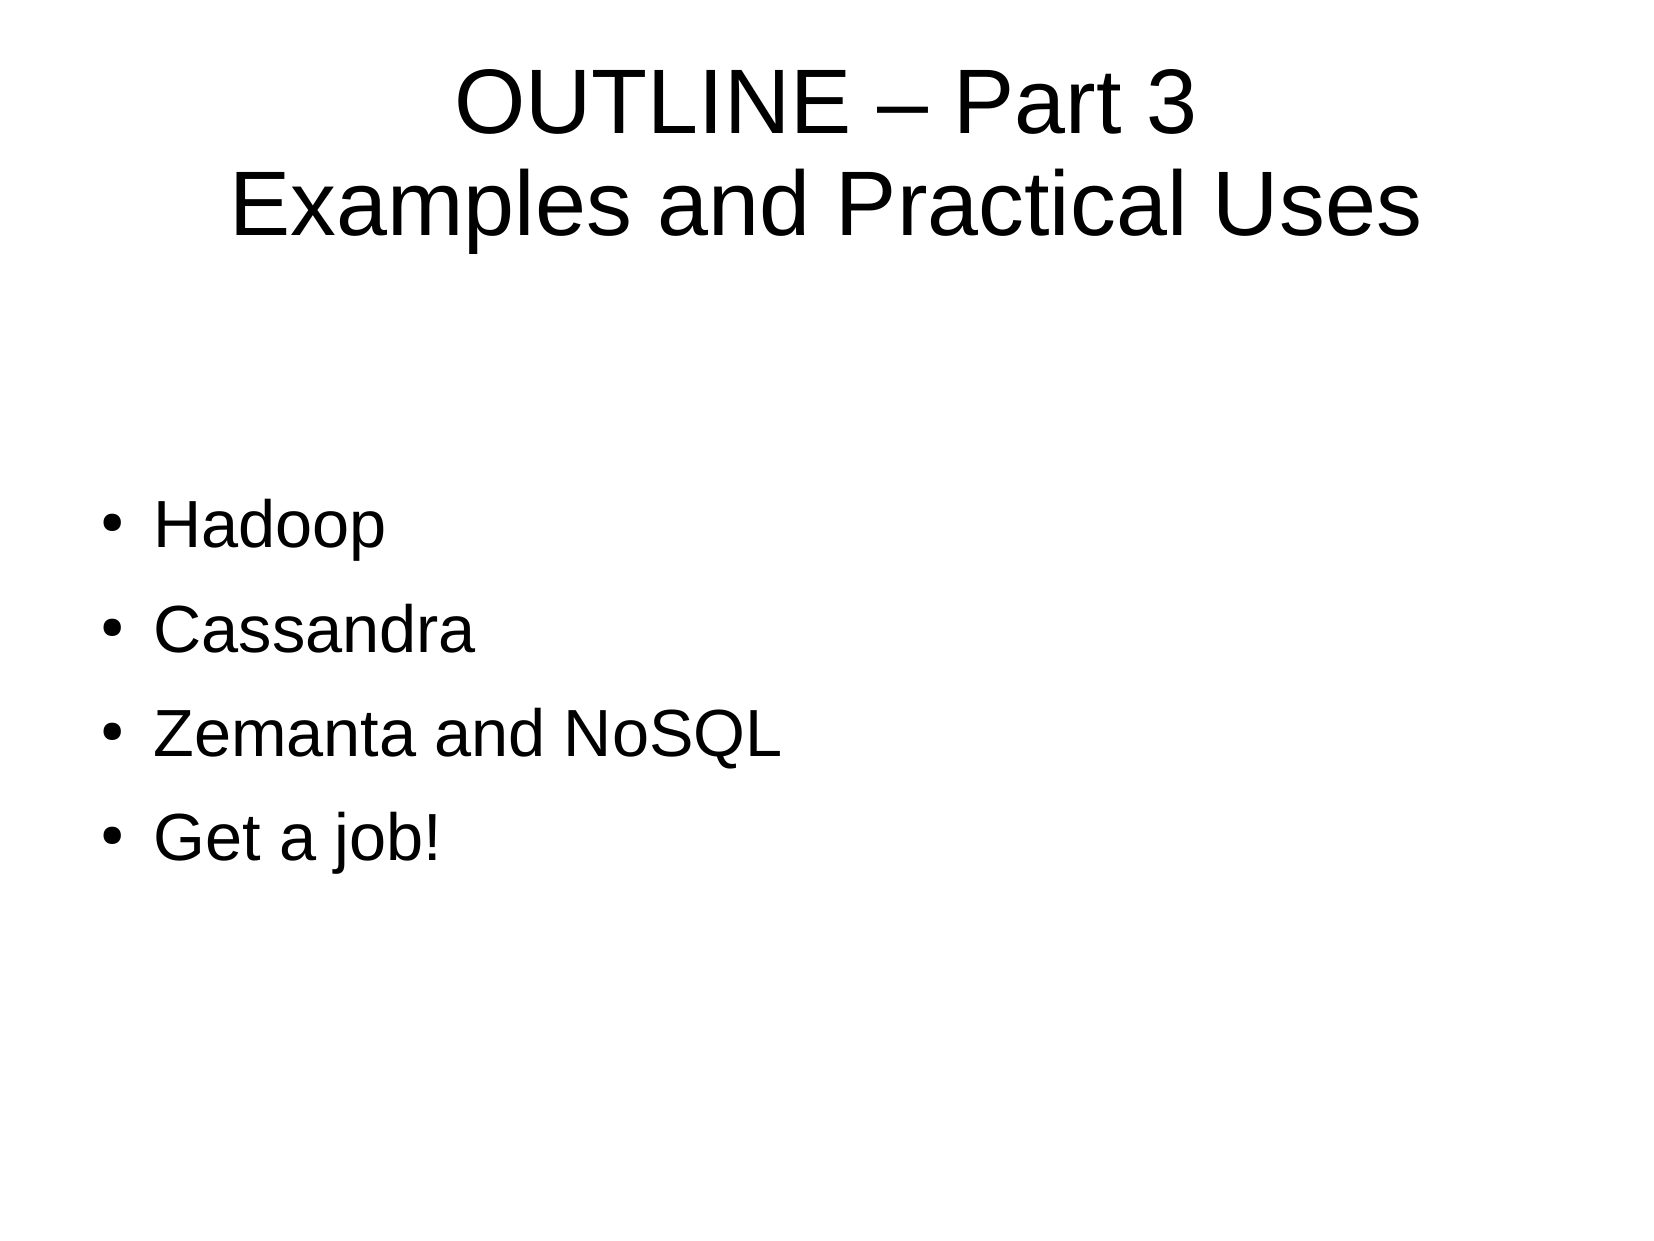

# OUTLINE – Part 3 Examples and Practical Uses
Hadoop
Cassandra
Zemanta and NoSQL
Get a job!